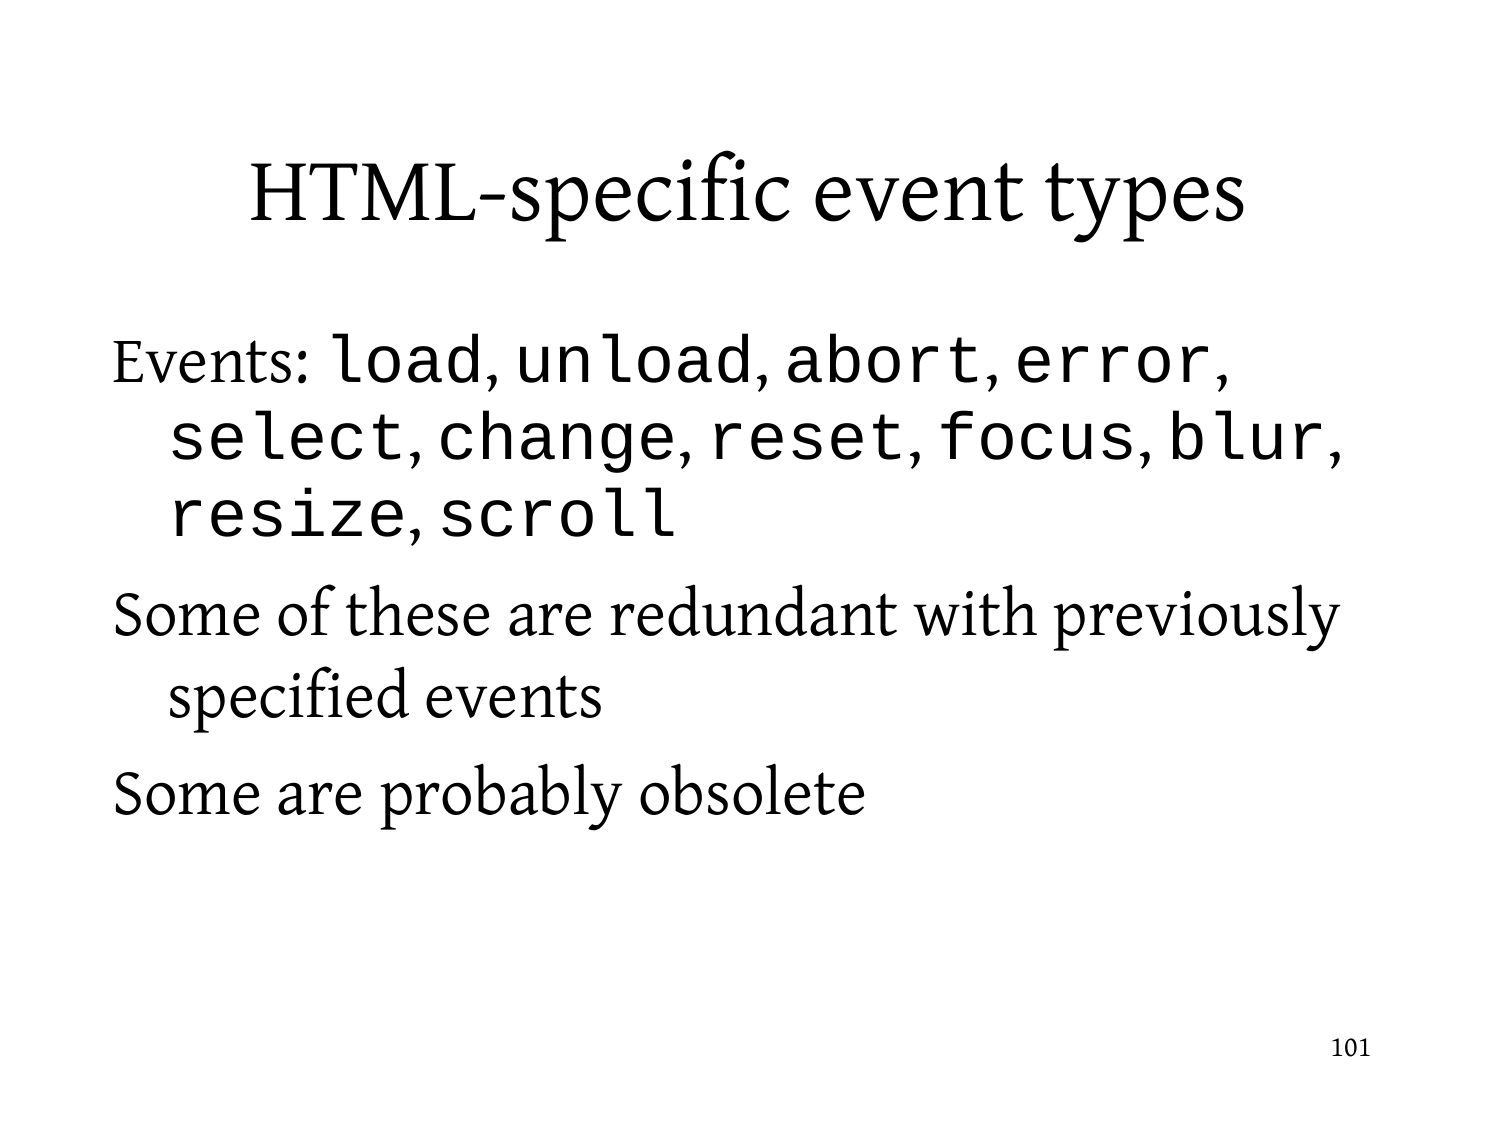

# HTML-specific event types
Events: load, unload, abort, error, select, change, reset, focus, blur, resize, scroll
Some of these are redundant with previously specified events
Some are probably obsolete